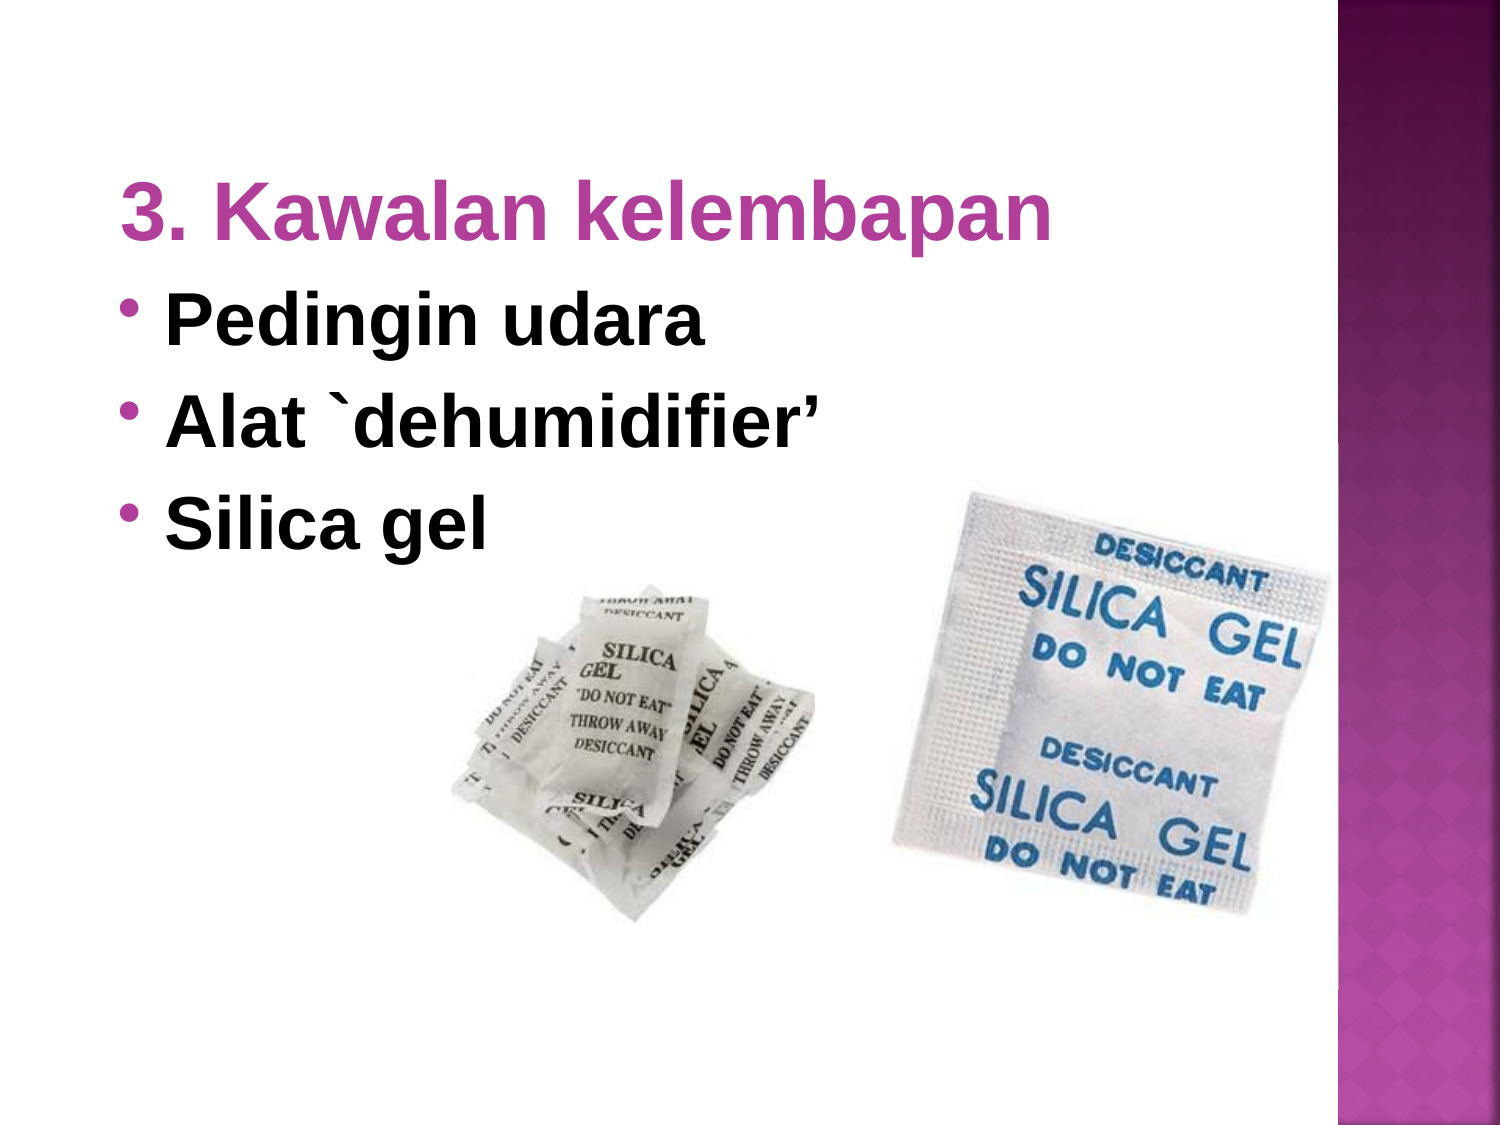

# 3. Kawalan kelembapan
Pedingin udara
Alat `dehumidifier’
Silica gel